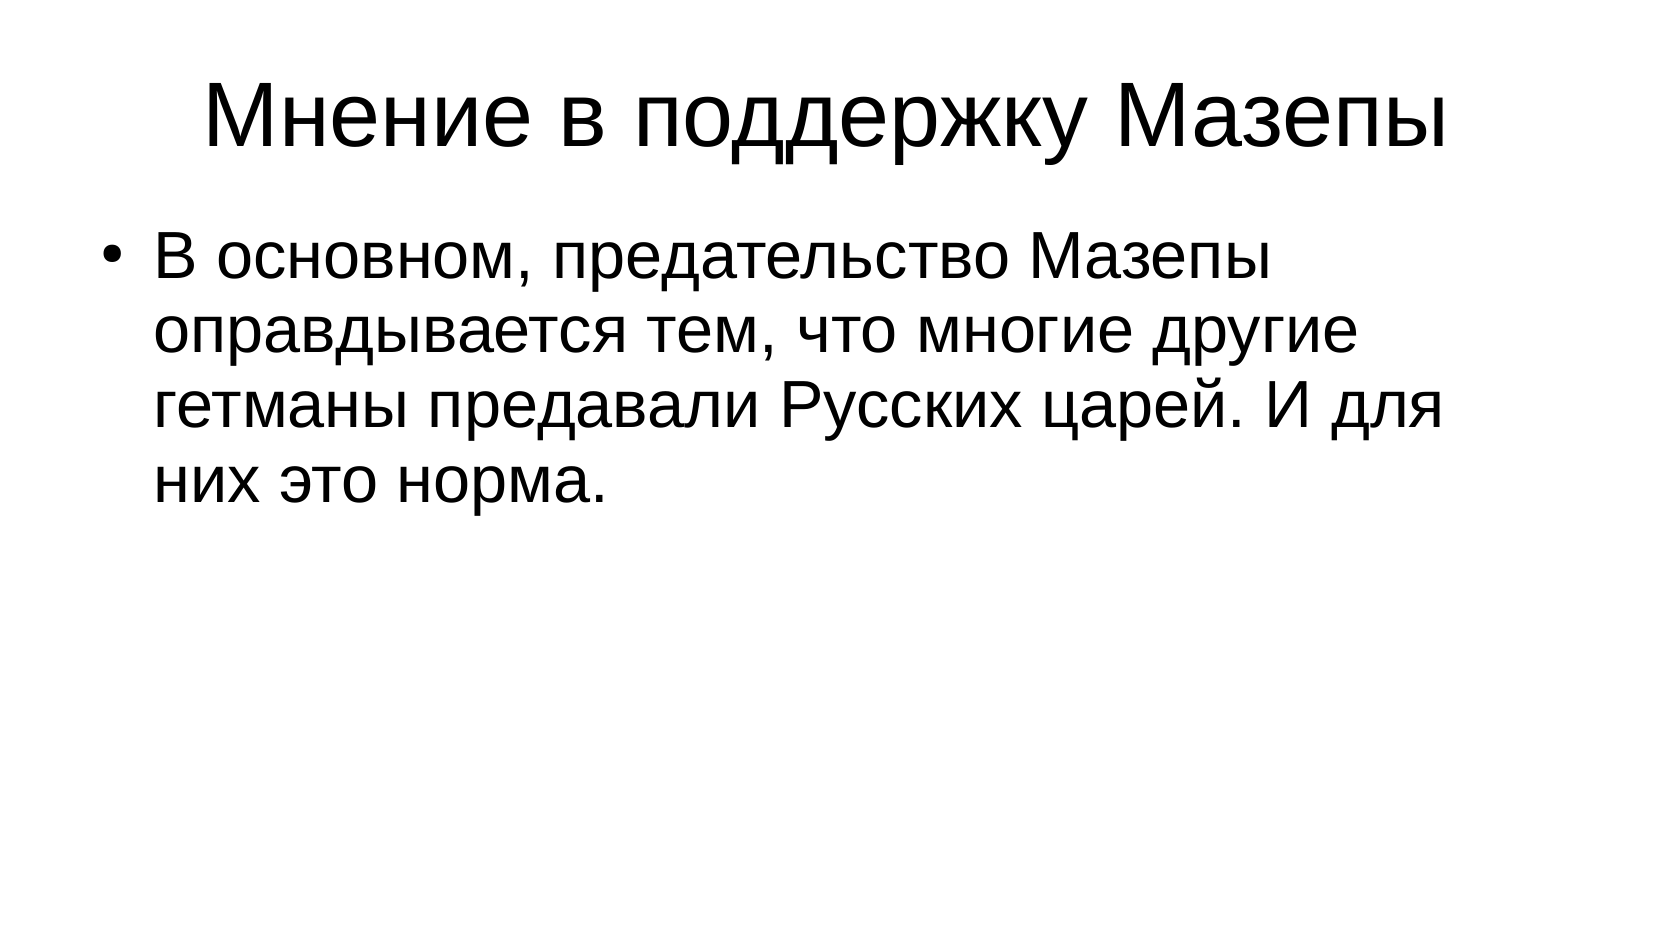

# Мнение в поддержку Мазепы
В основном, предательство Мазепы оправдывается тем, что многие другие гетманы предавали Русских царей. И для них это норма.